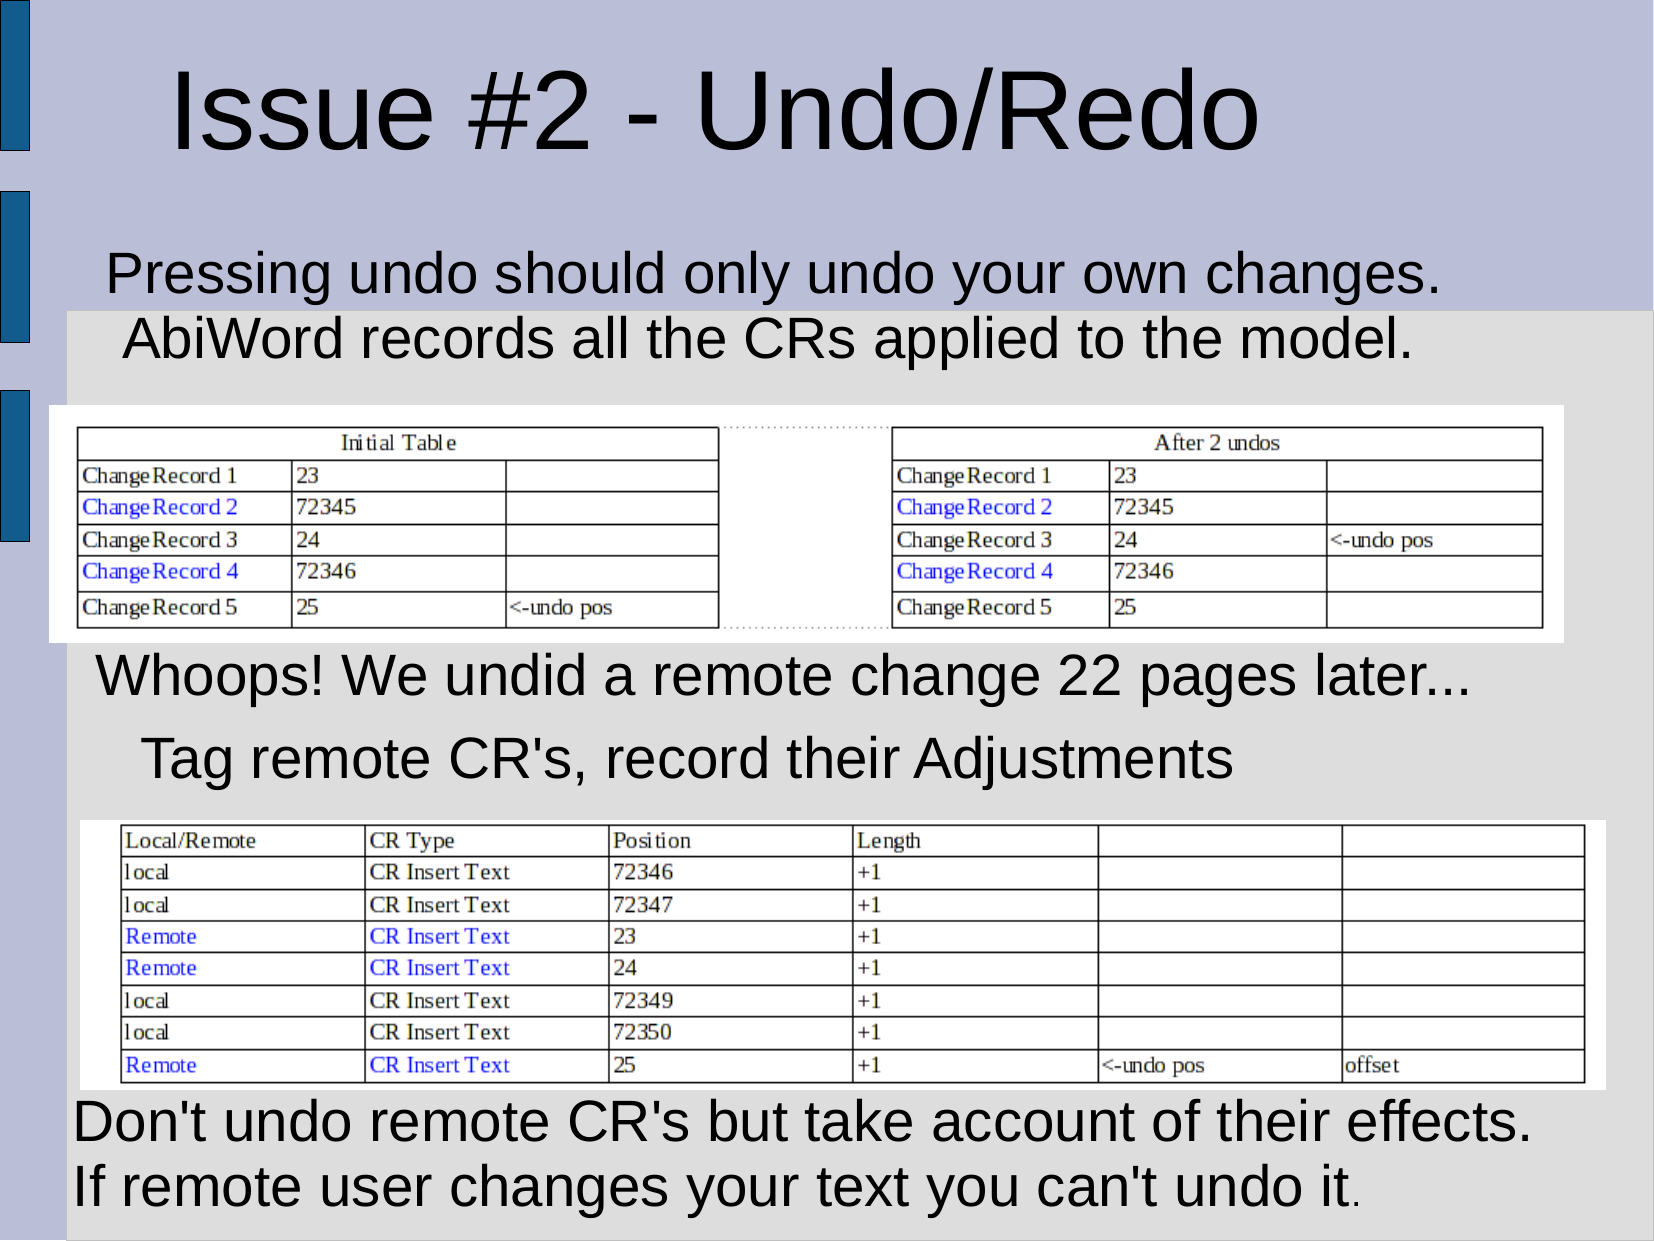

Issue #2 - Undo/Redo
Pressing undo should only undo your own changes.
 AbiWord records all the CRs applied to the model.
 Whoops! We undid a remote change 22 pages later...
Tag remote CR's, record their Adjustments
Don't undo remote CR's but take account of their effects.
If remote user changes your text you can't undo it.